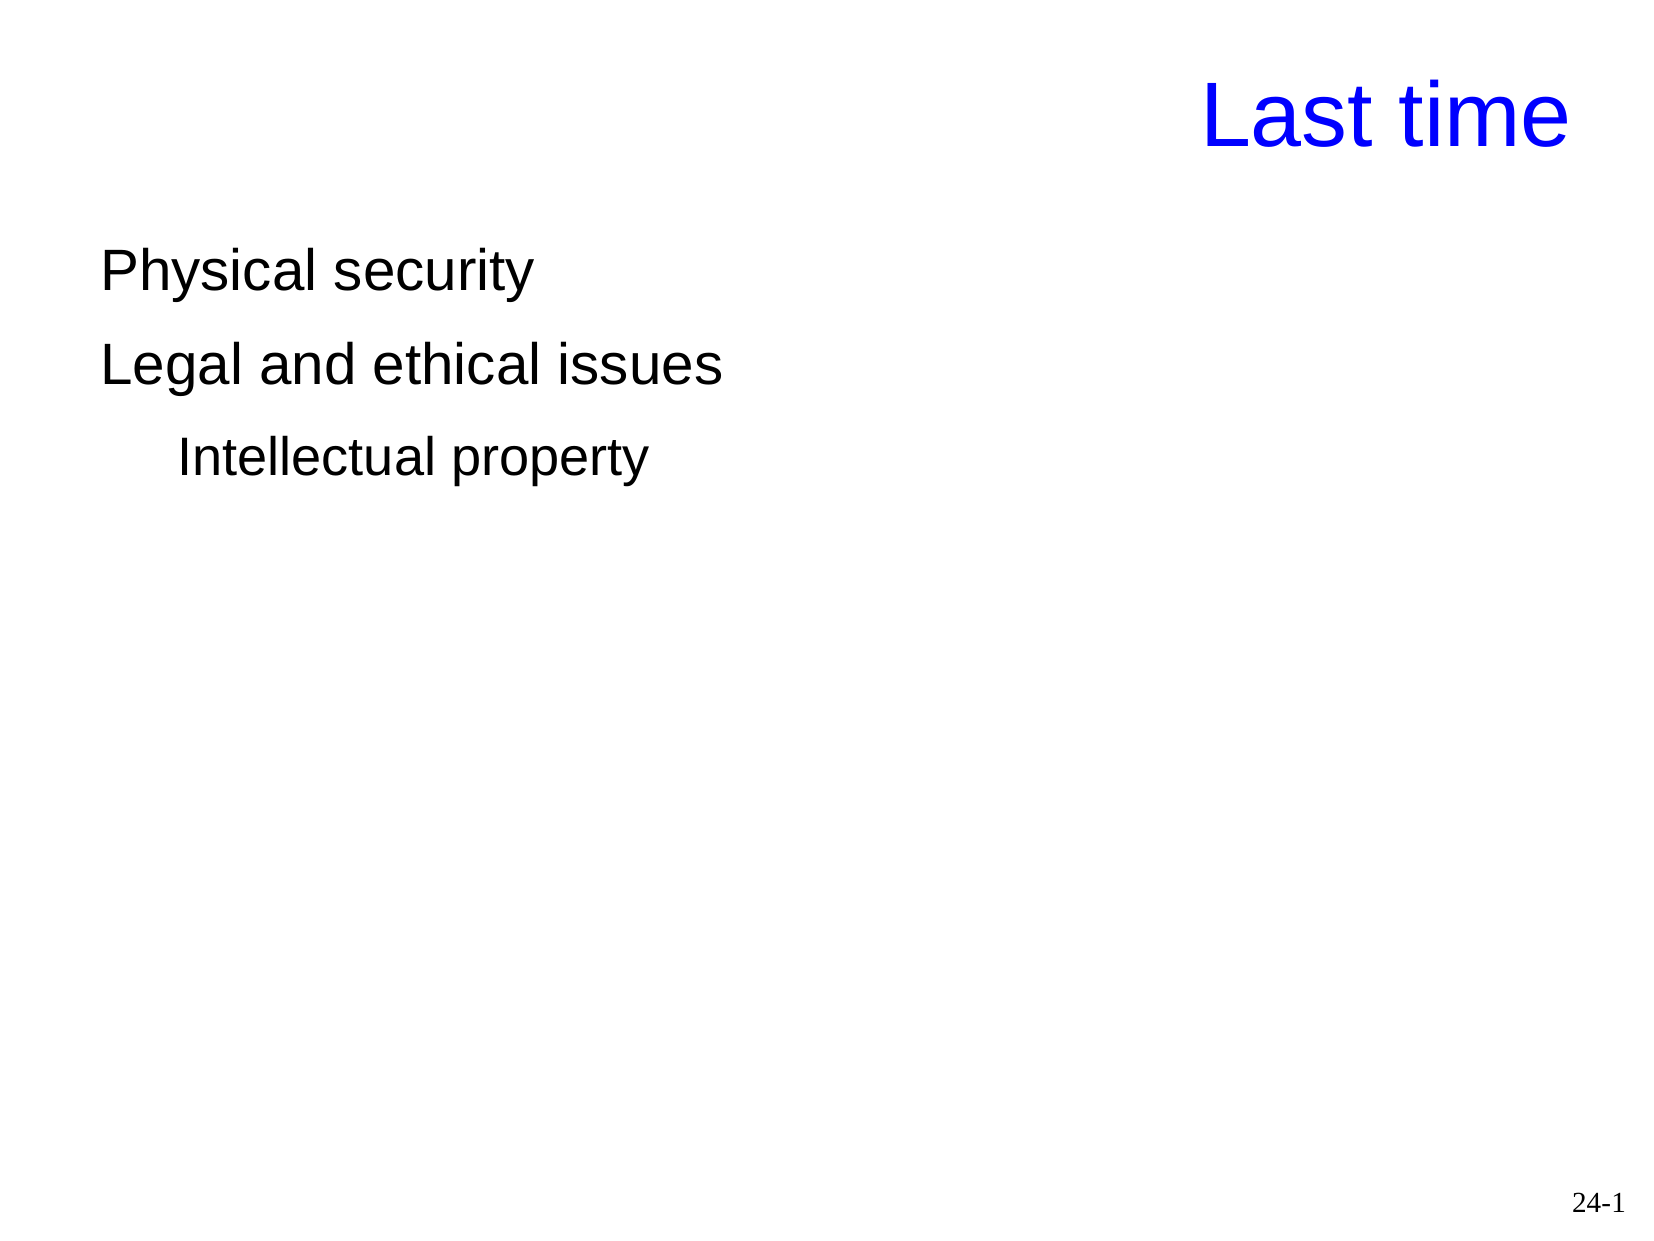

# Last time
Physical security
Legal and ethical issues
Intellectual property